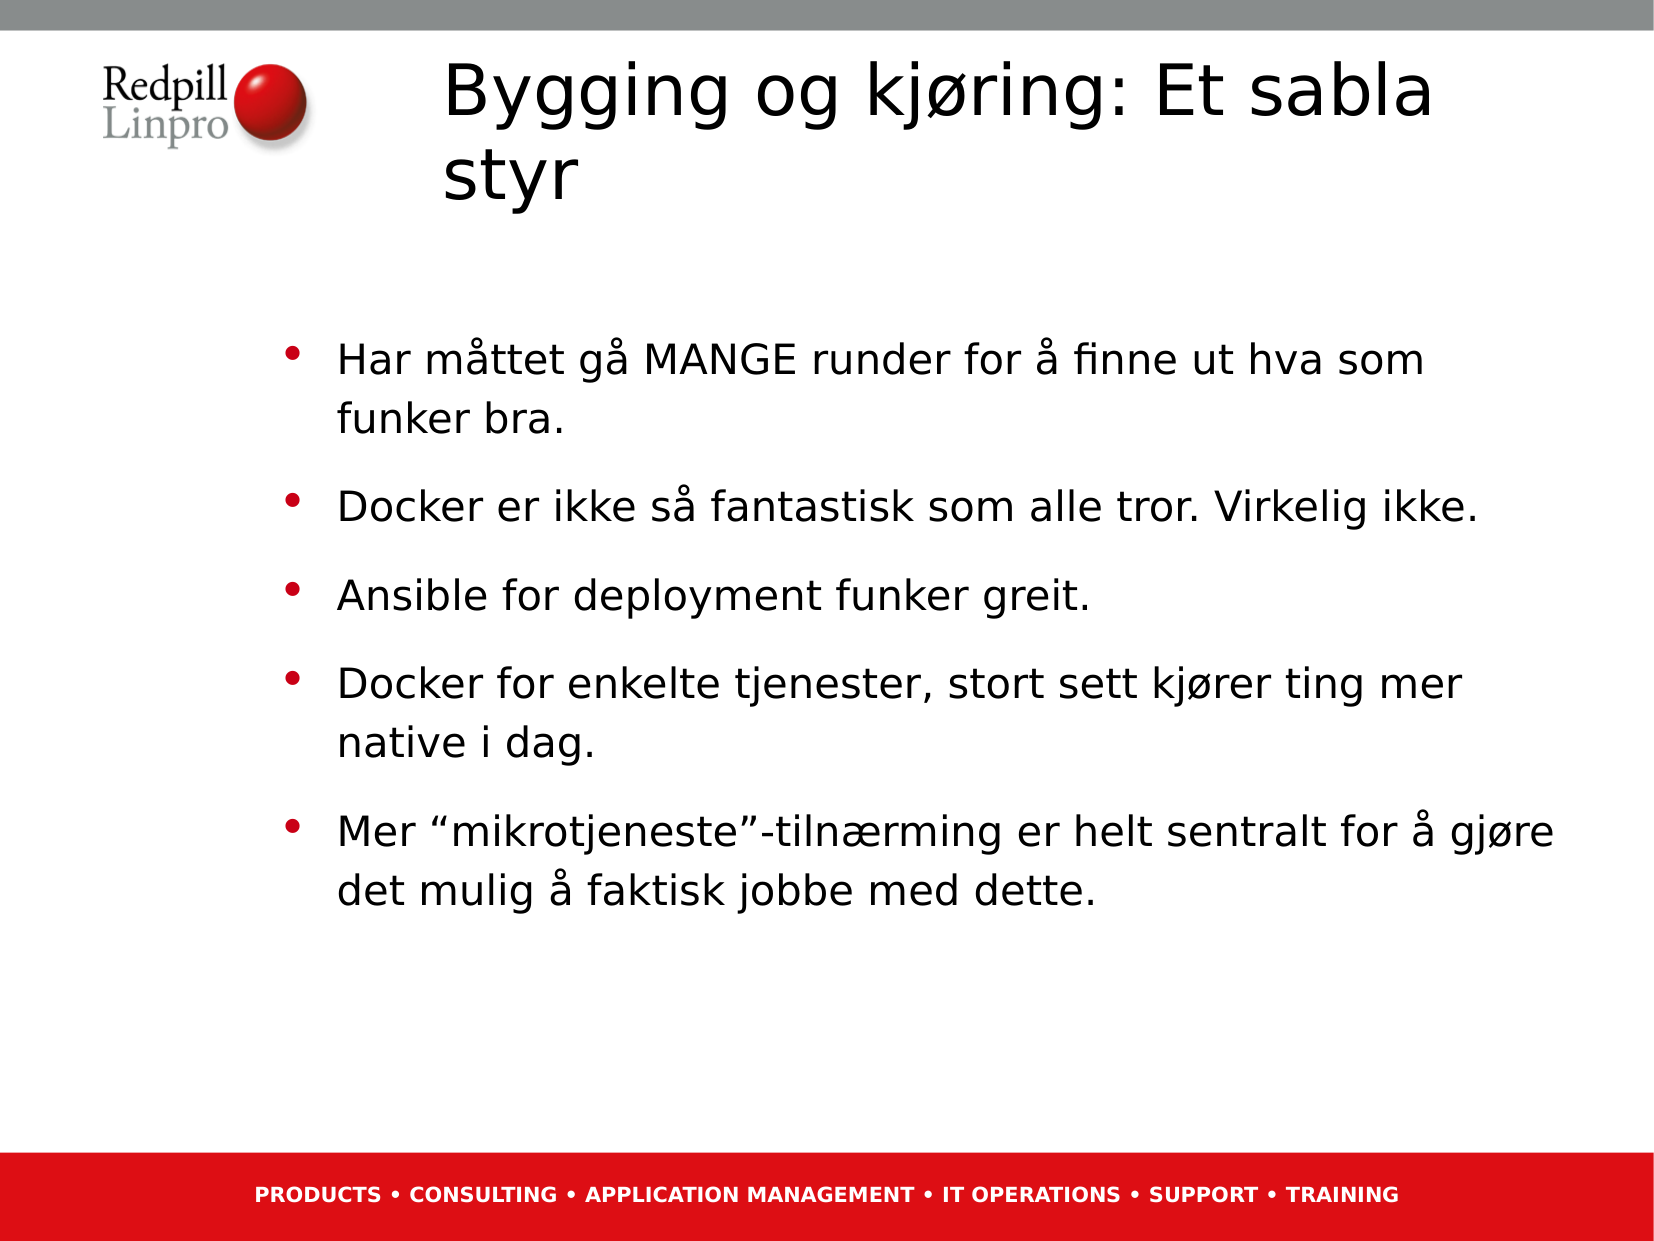

# Bygging og kjøring: Et sabla styr
Har måttet gå MANGE runder for å finne ut hva som funker bra.
Docker er ikke så fantastisk som alle tror. Virkelig ikke.
Ansible for deployment funker greit.
Docker for enkelte tjenester, stort sett kjører ting mer native i dag.
Mer “mikrotjeneste”-tilnærming er helt sentralt for å gjøre det mulig å faktisk jobbe med dette.